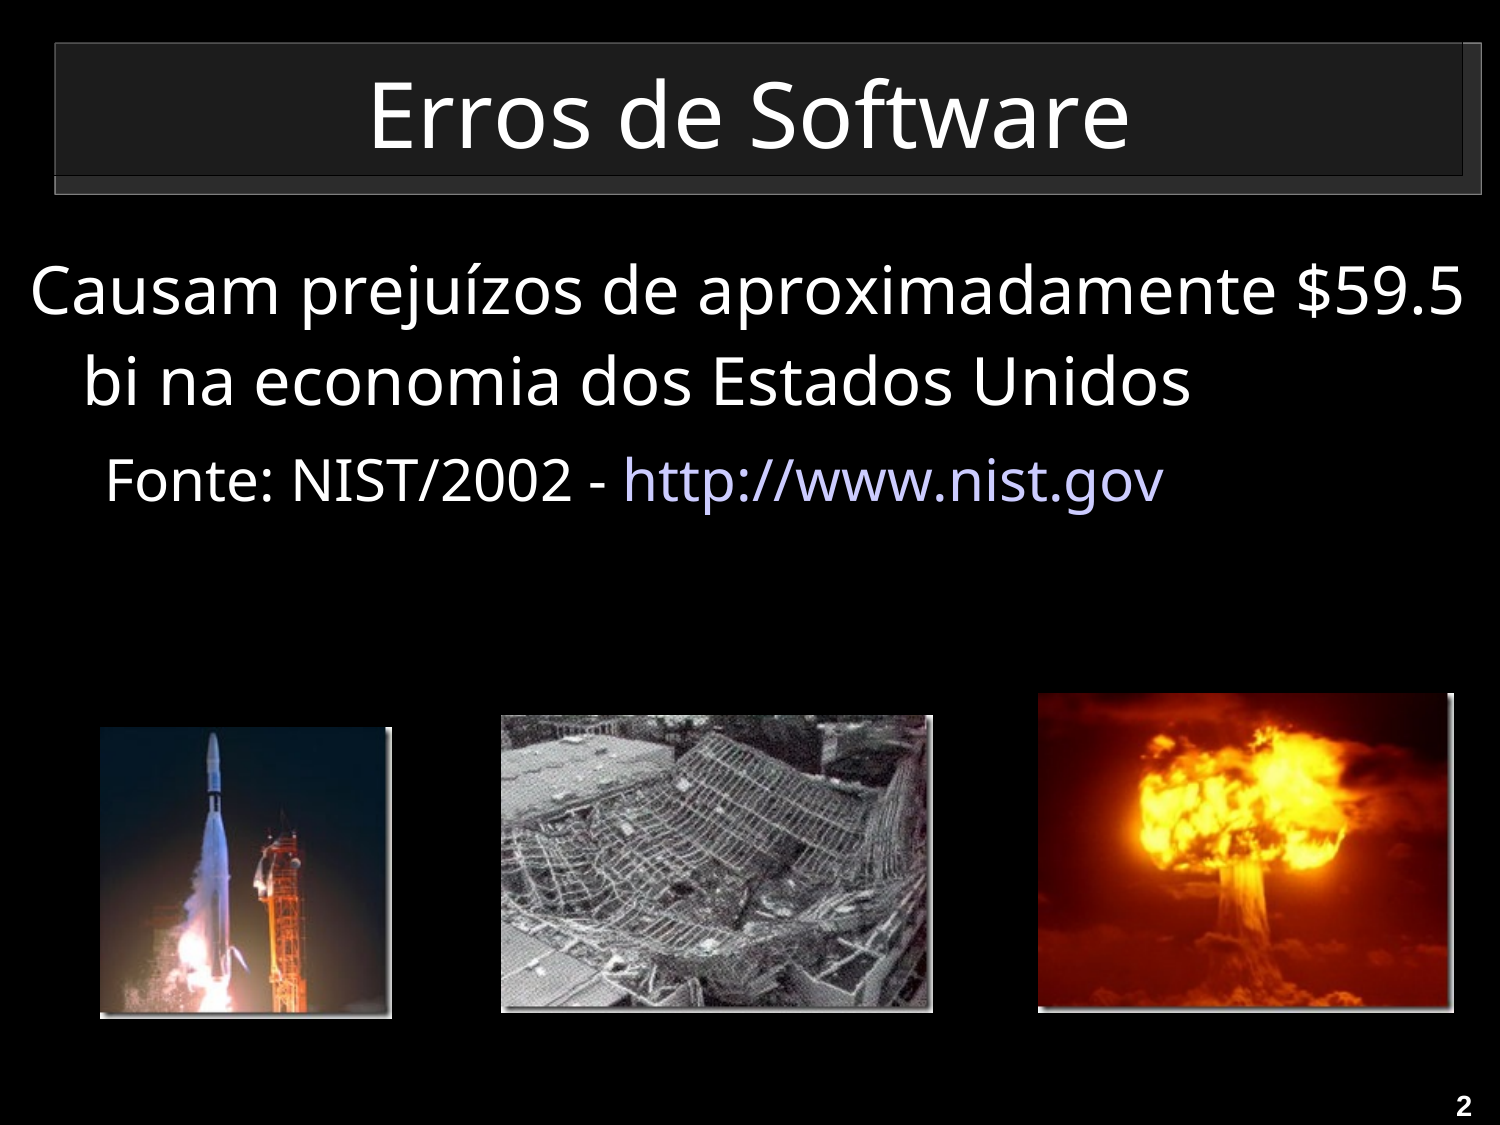

# Erros de Software
Causam prejuízos de aproximadamente $59.5 bi na economia dos Estados Unidos
Fonte: NIST/2002 - http://www.nist.gov
2